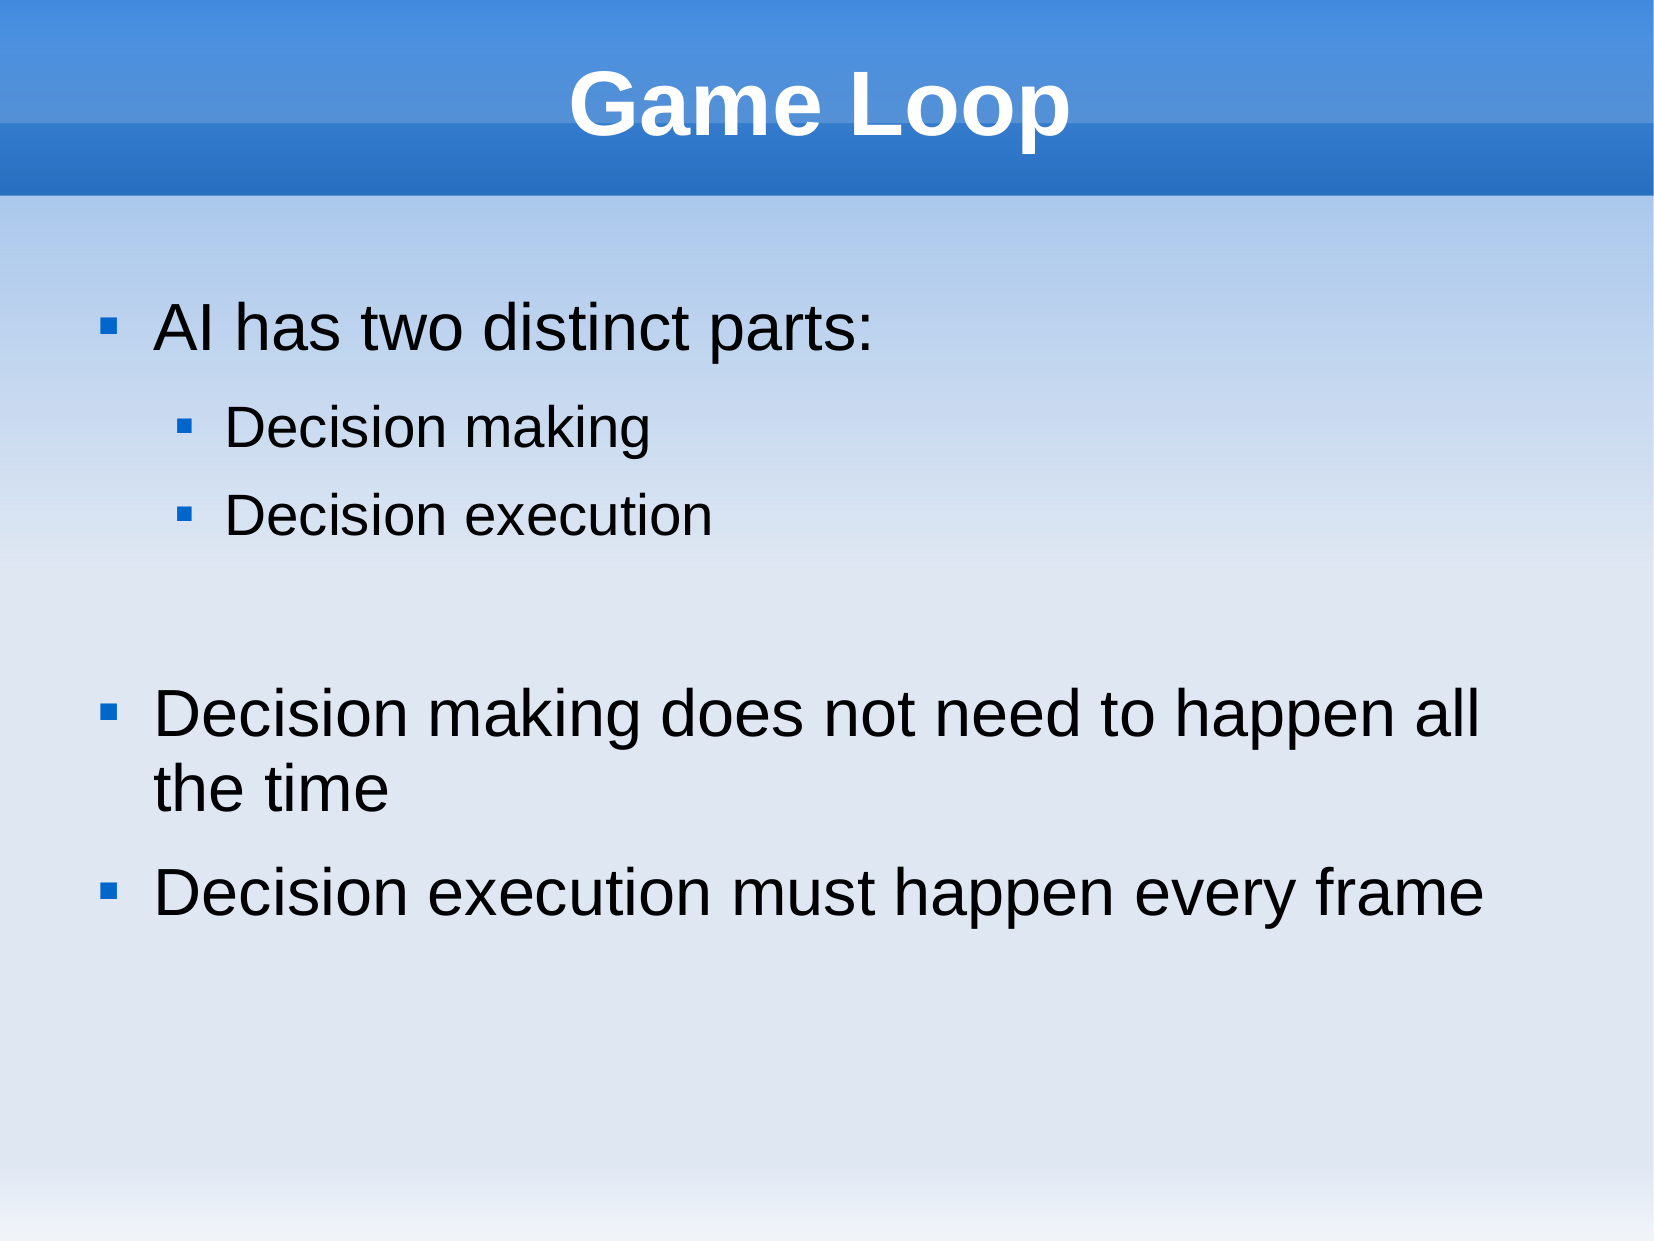

# Game Loop
AI has two distinct parts:
Decision making
Decision execution
Decision making does not need to happen all the time
Decision execution must happen every frame